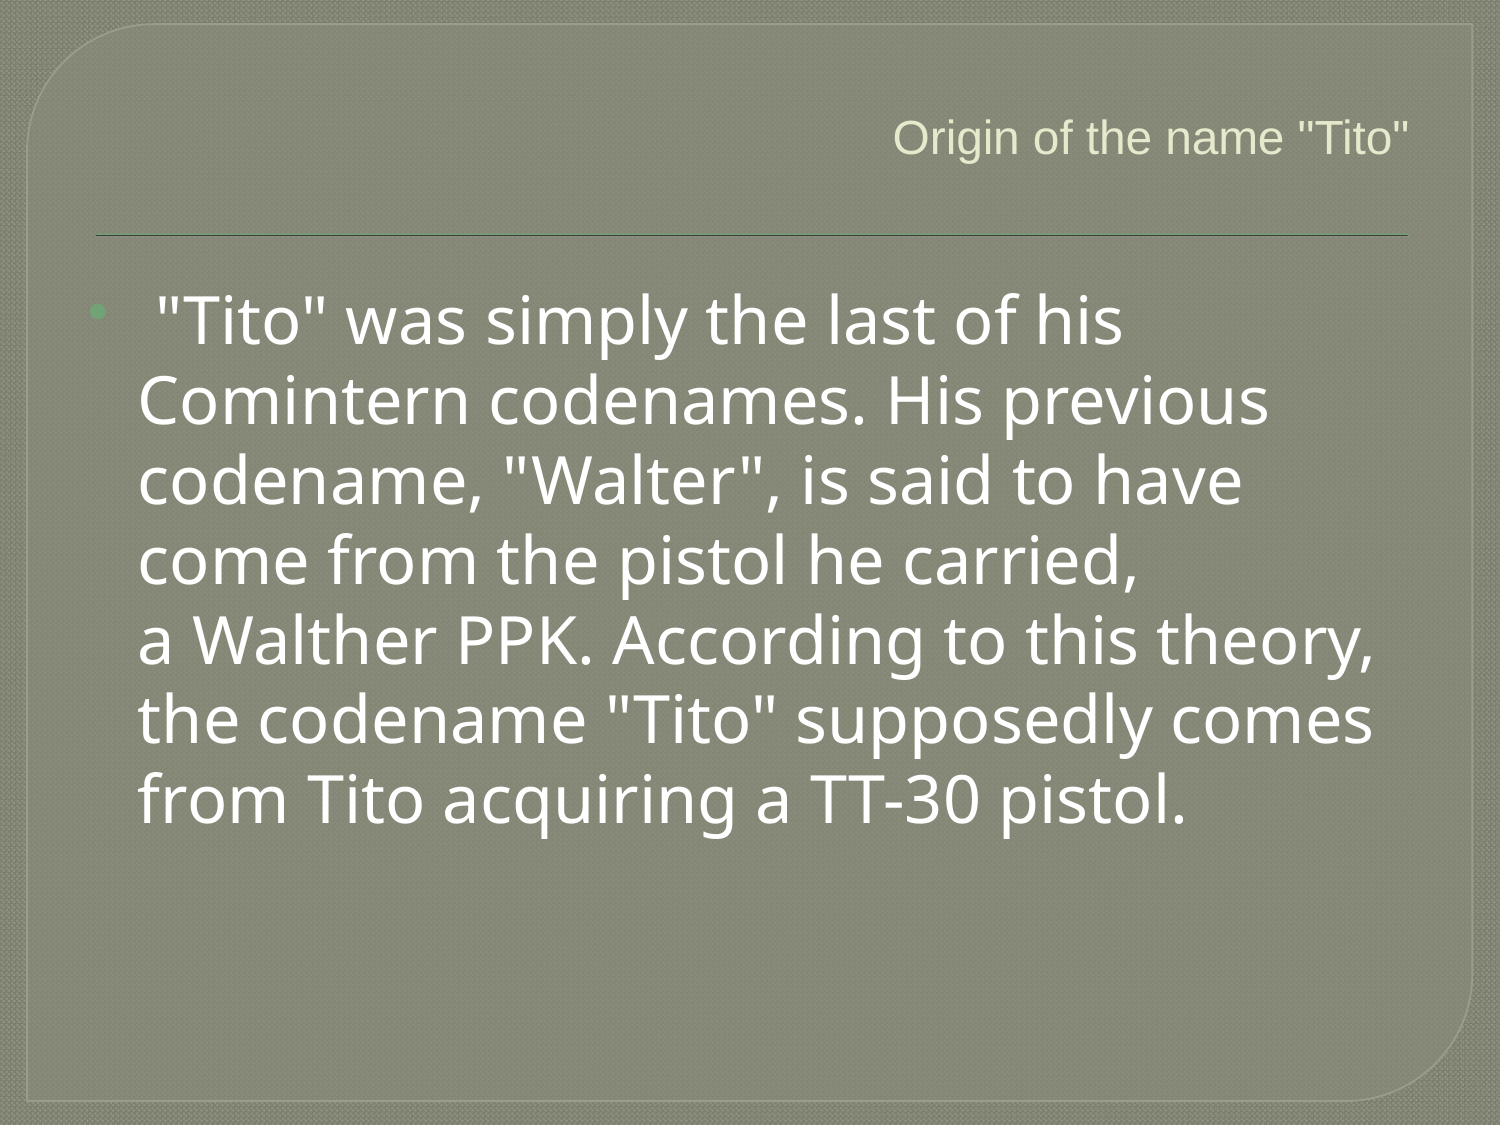

# Origin of the name "Tito"
 "Tito" was simply the last of his Comintern codenames. His previous codename, "Walter", is said to have come from the pistol he carried, a Walther PPK. According to this theory, the codename "Tito" supposedly comes from Tito acquiring a TT-30 pistol.